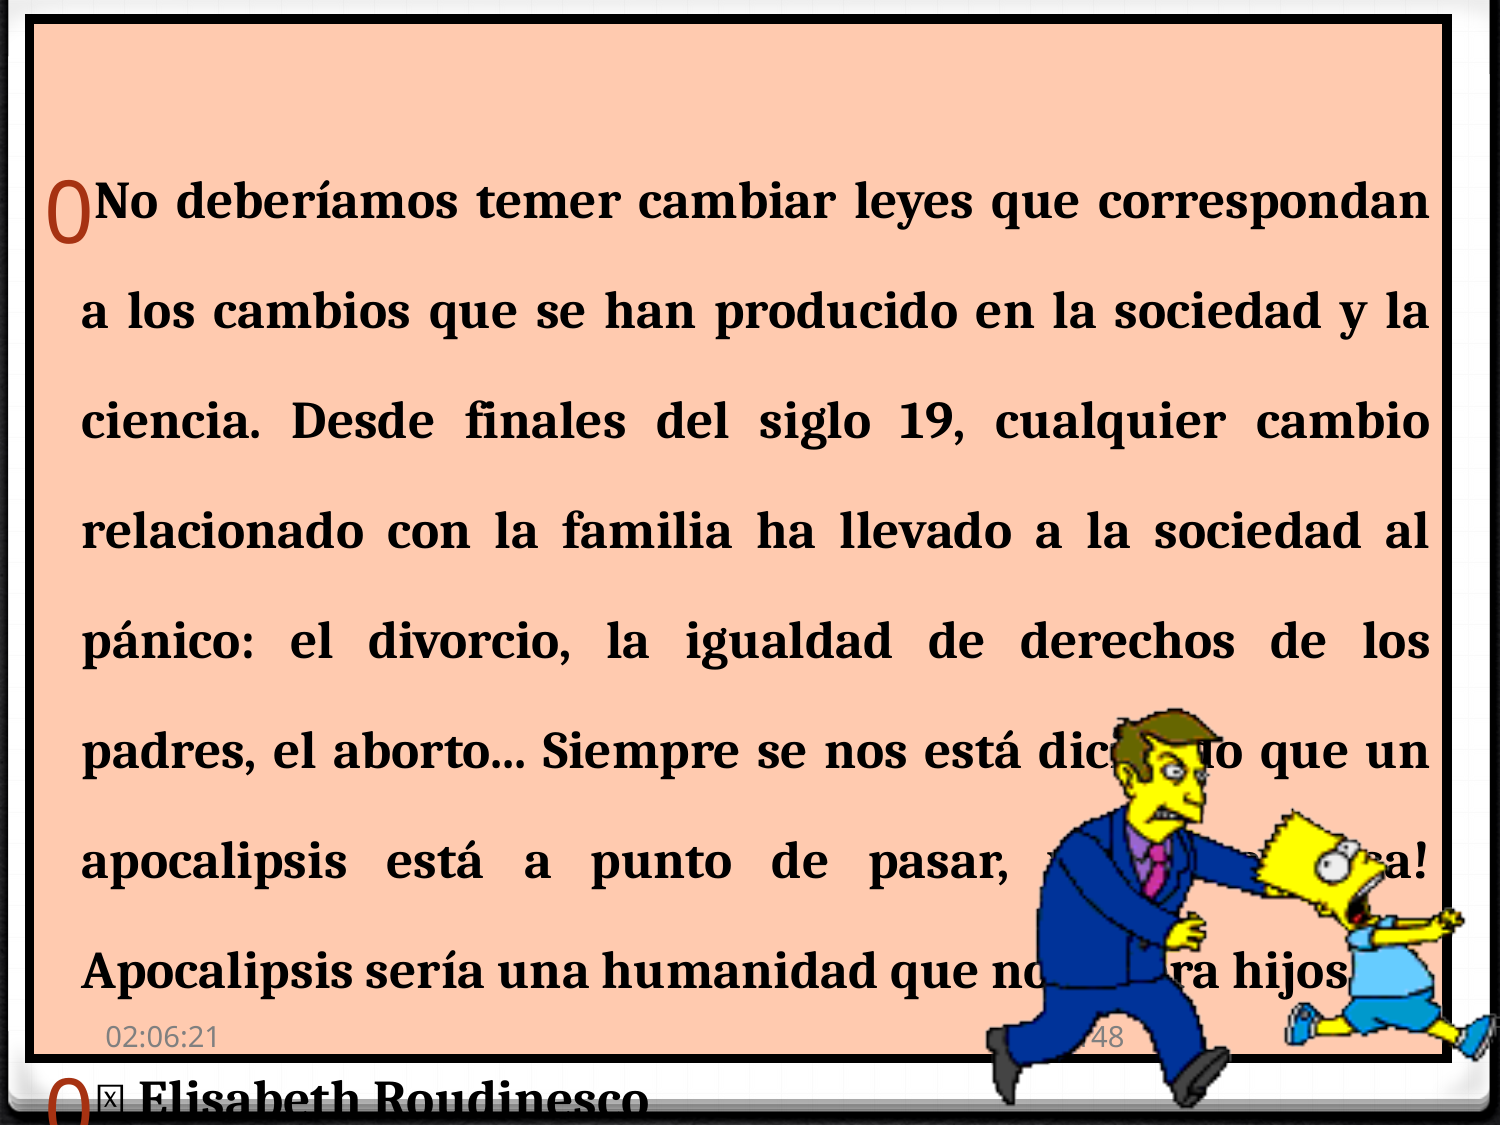

# No deberíamos temer cambiar leyes que correspondan a los cambios que se han producido en la sociedad y la ciencia. Desde finales del siglo 19, cualquier cambio relacionado con la familia ha llevado a la sociedad al pánico: el divorcio, la igualdad de derechos de los padres, el aborto... Siempre se nos está diciendo que un apocalipsis está a punto de pasar, y nunca pasa! Apocalipsis sería una humanidad que no quiera hijos.”
 Elisabeth Roudinesco
02:48:06